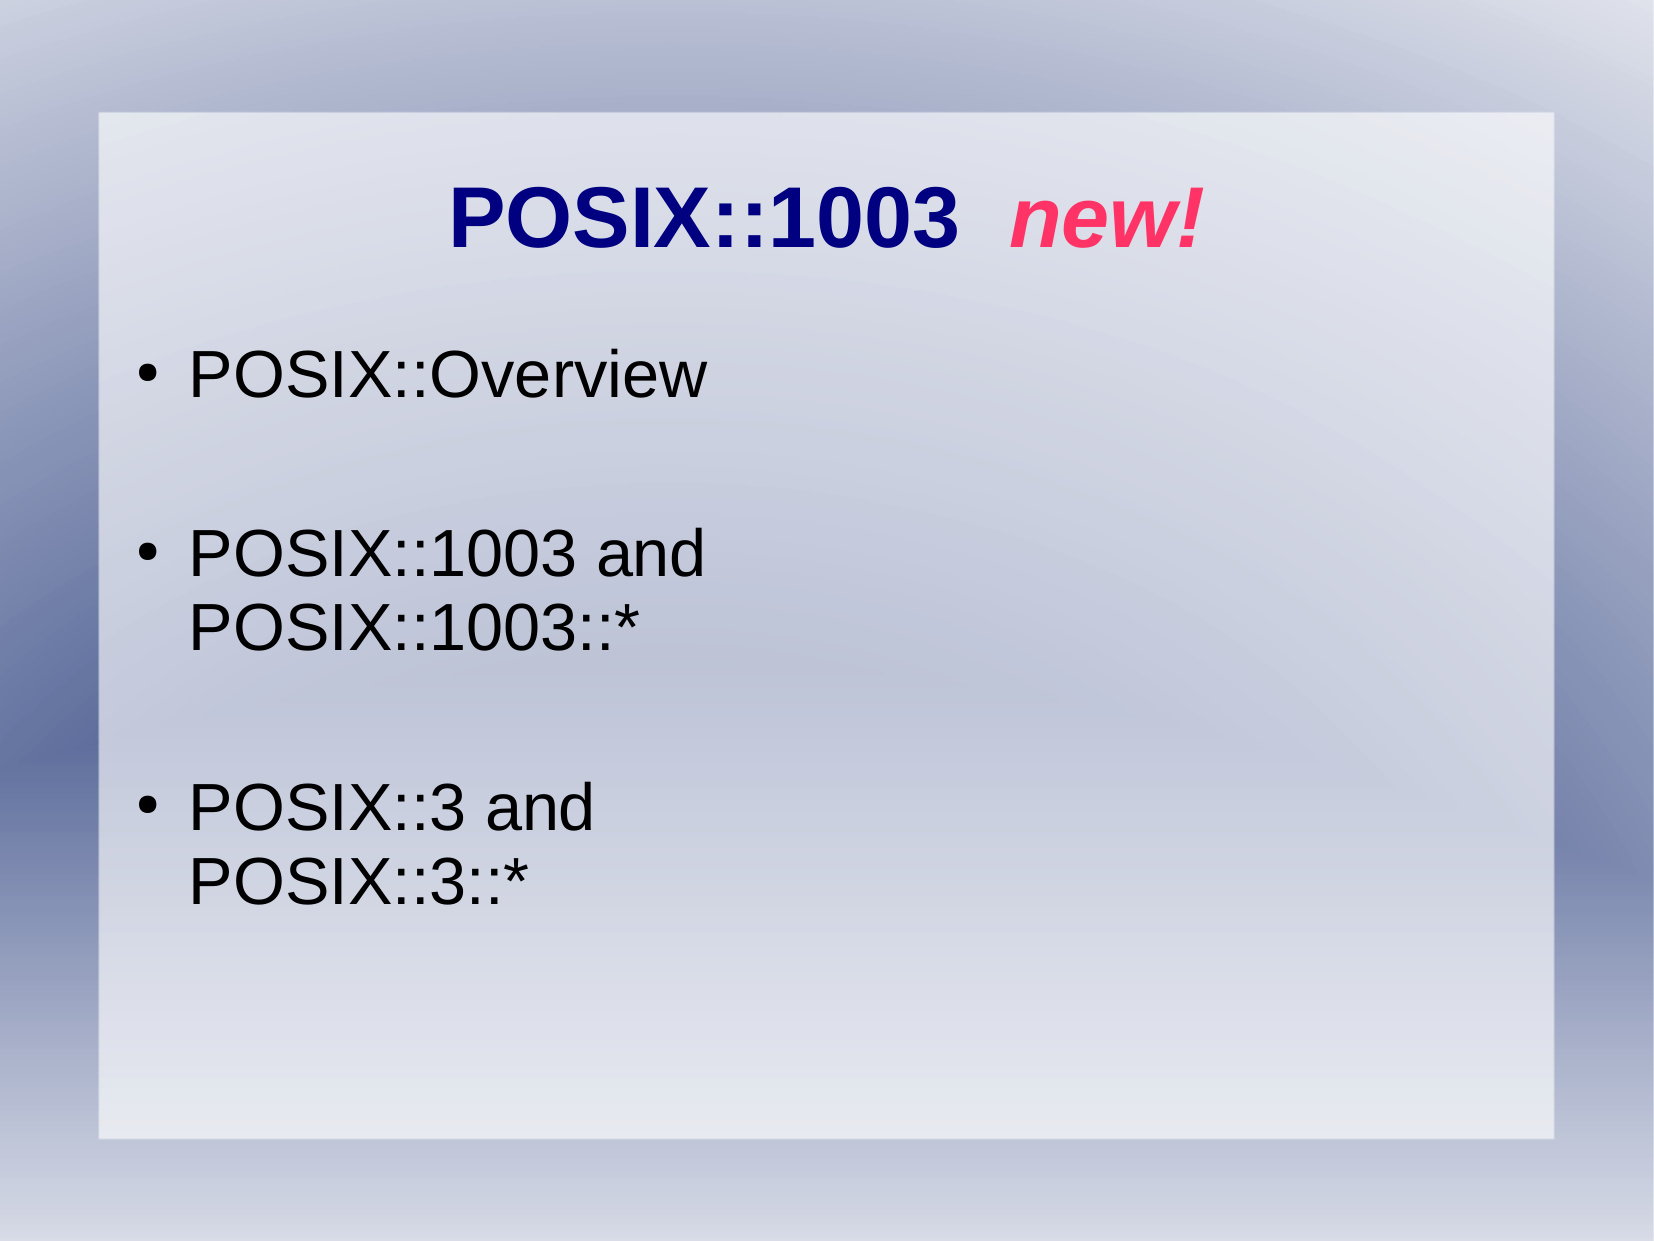

# POSIX::1003 new!
POSIX::Overview
POSIX::1003 and
POSIX::1003::*
POSIX::3 and
POSIX::3::*